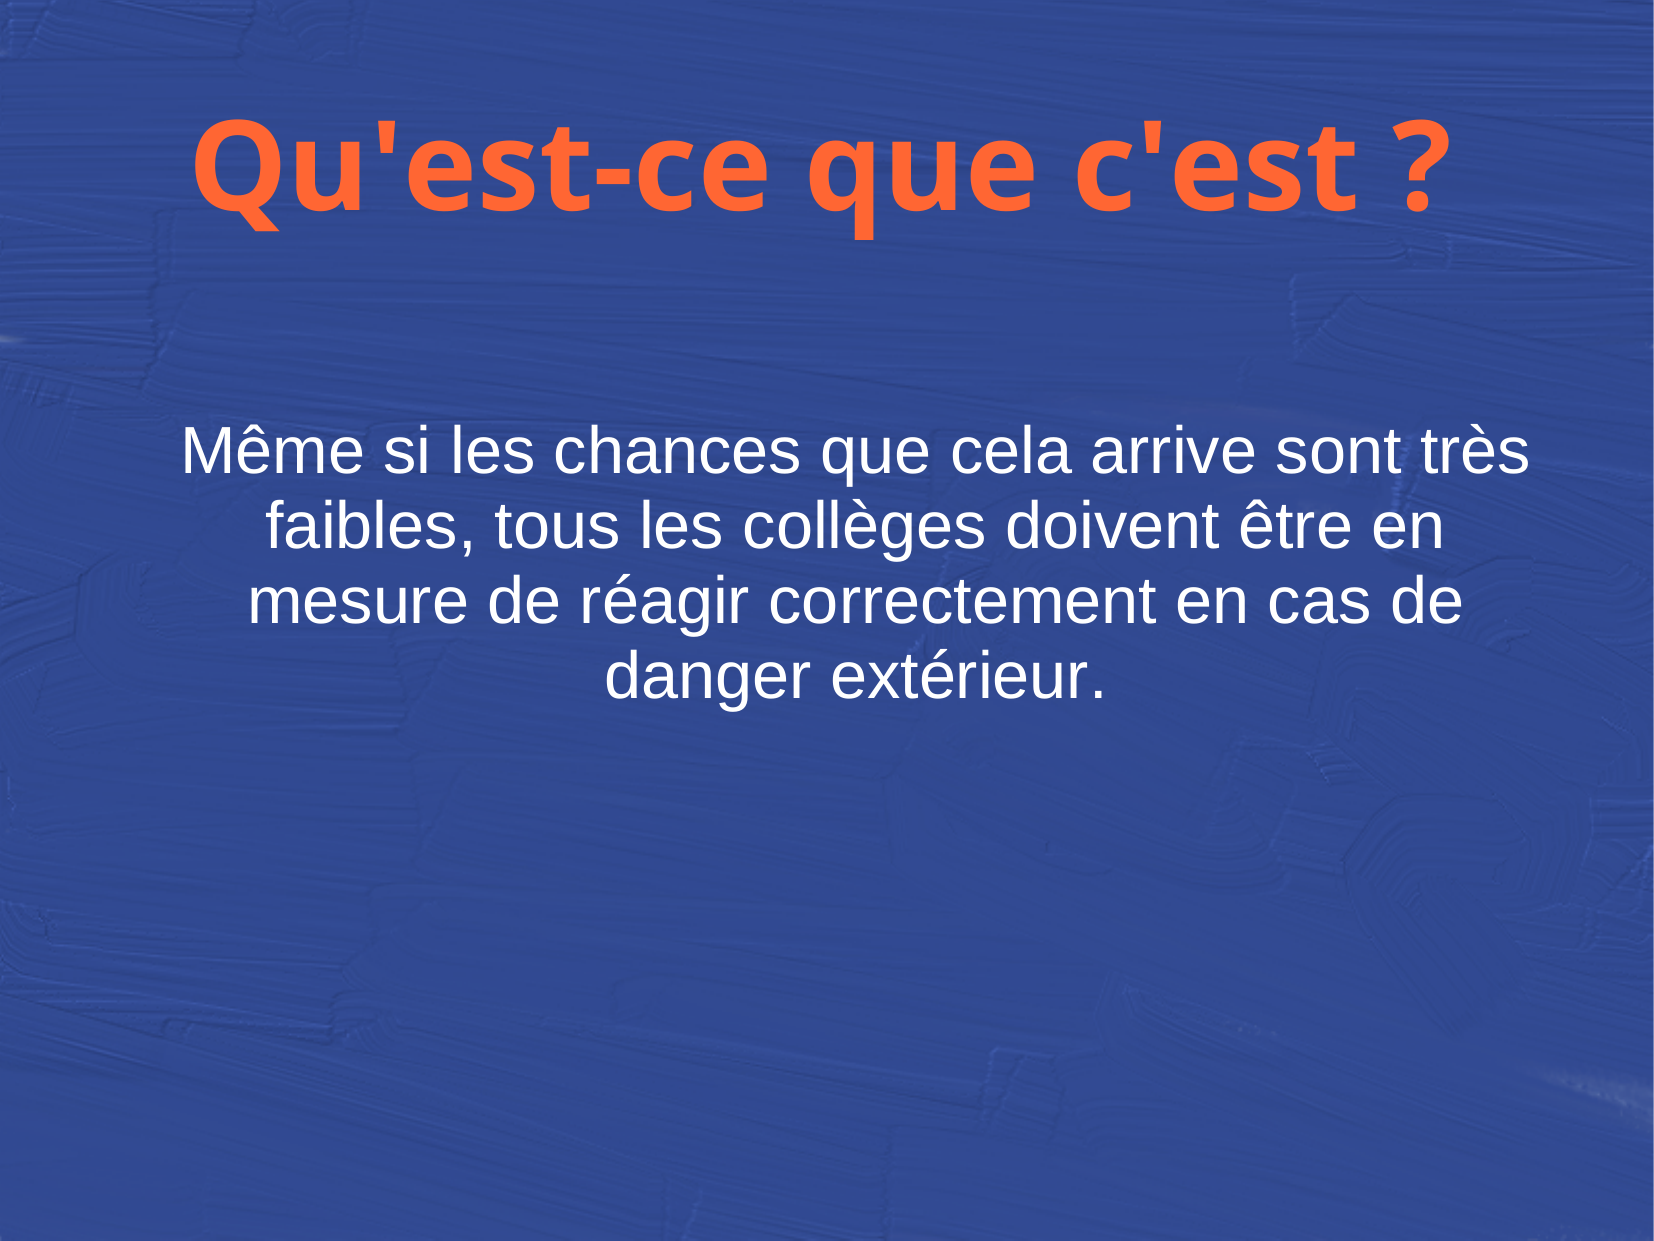

# Qu'est-ce que c'est ?
Même si les chances que cela arrive sont très faibles, tous les collèges doivent être en mesure de réagir correctement en cas de danger extérieur.